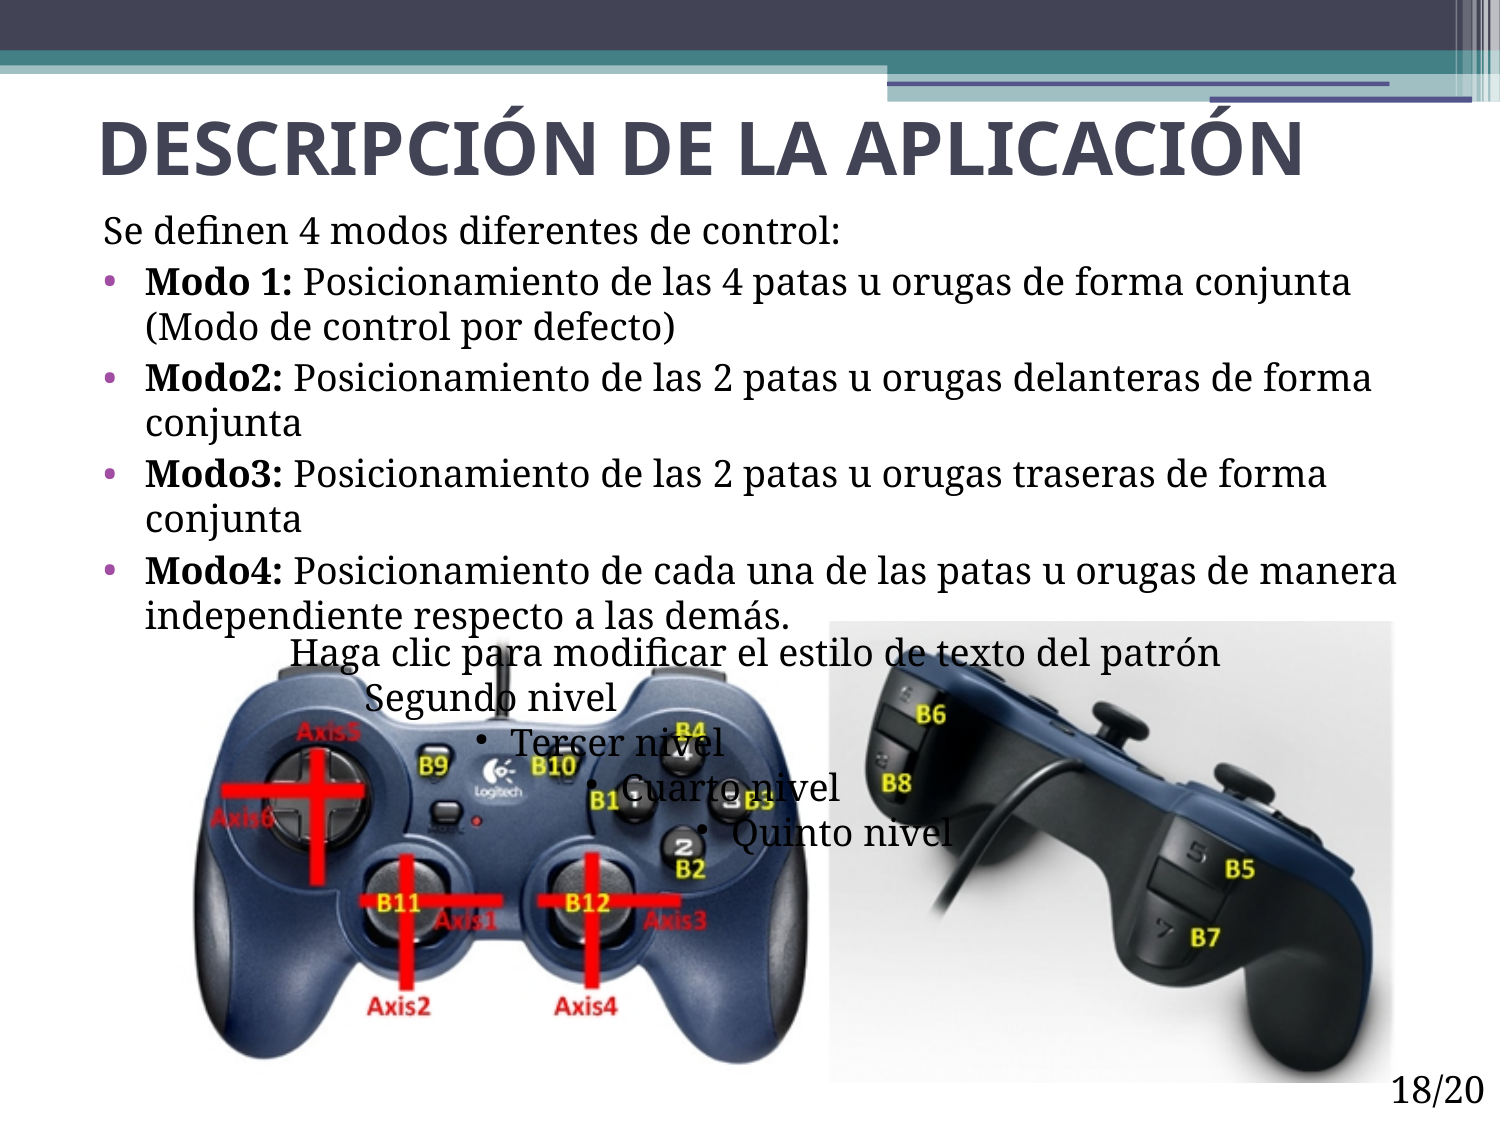

# DESCRIPCIÓN DE LA APLICACIÓN
Se definen 4 modos diferentes de control:
Modo 1: Posicionamiento de las 4 patas u orugas de forma conjunta (Modo de control por defecto)
Modo2: Posicionamiento de las 2 patas u orugas delanteras de forma conjunta
Modo3: Posicionamiento de las 2 patas u orugas traseras de forma conjunta
Modo4: Posicionamiento de cada una de las patas u orugas de manera independiente respecto a las demás.
Haga clic para modificar el estilo de texto del patrón
Segundo nivel
Tercer nivel
Cuarto nivel
Quinto nivel